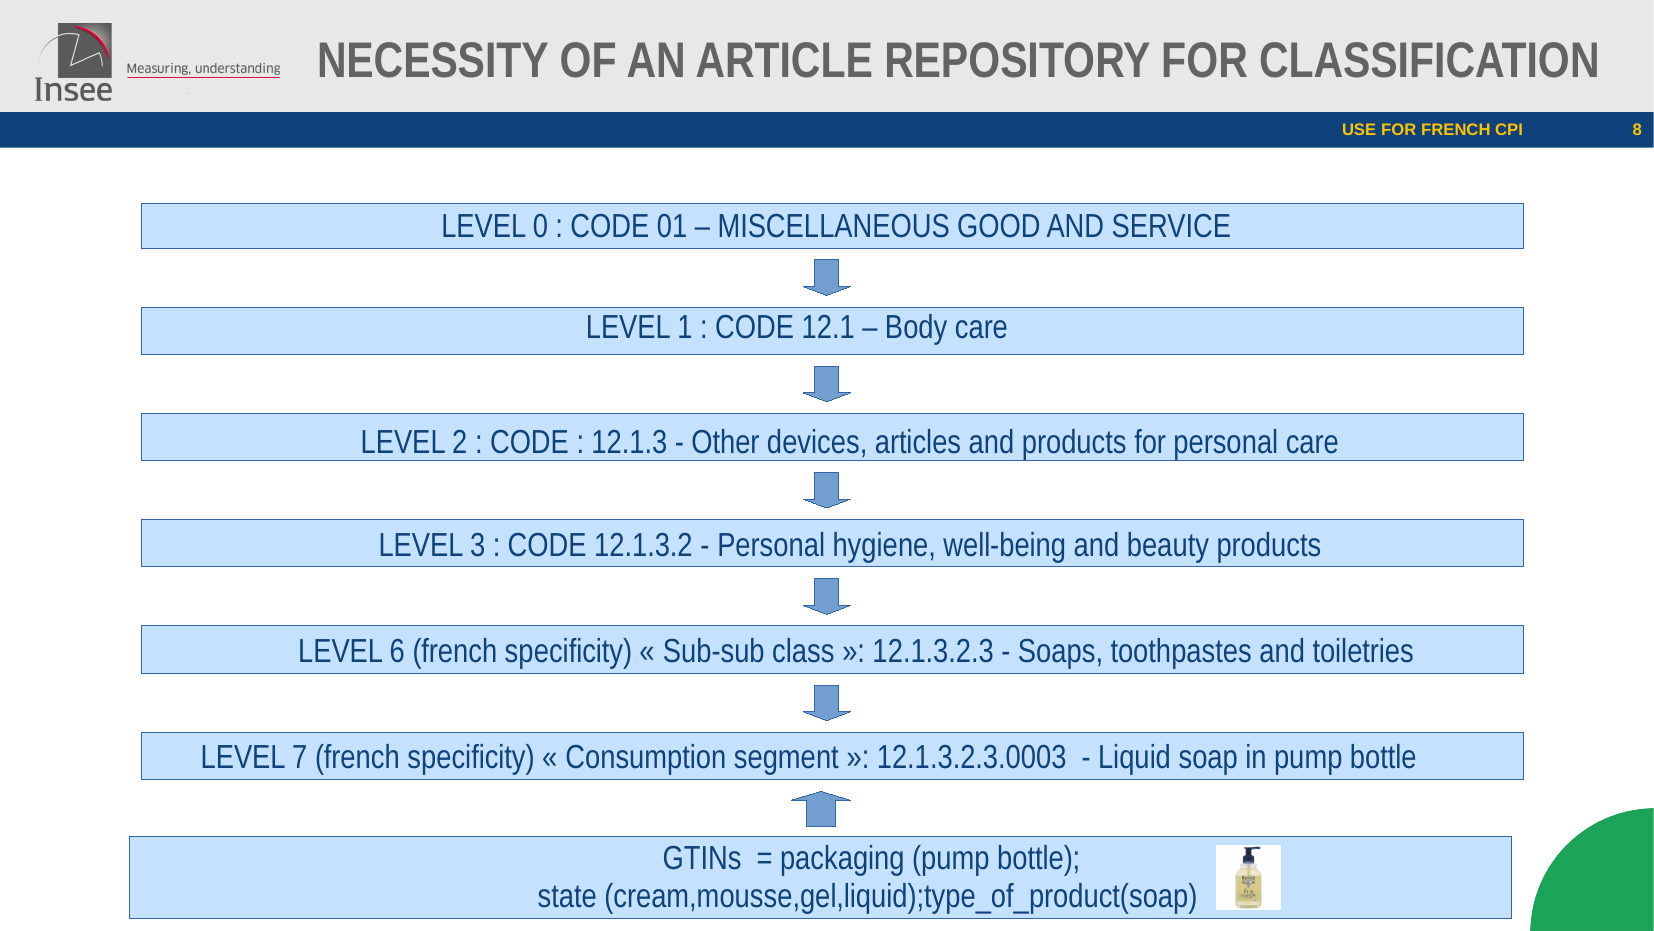

# Necessity of an article repository for classification
Use for french CPI
8
LEVEL 0 : CODE 01 – MISCELLANEOUS GOOD AND SERVICE
LEVEL 1 : CODE 12.1 – Body care
LEVEL 2 : CODE : 12.1.3 - Other devices, articles and products for personal care
LEVEL 3 : CODE 12.1.3.2 - Personal hygiene, well-being and beauty products
LEVEL 6 (french specificity) « Sub-sub class »: 12.1.3.2.3 - Soaps, toothpastes and toiletries
LEVEL 7 (french specificity) « Consumption segment »: 12.1.3.2.3.0003 - Liquid soap in pump bottle
 GTINs = packaging (pump bottle);
state (cream,mousse,gel,liquid);type_of_product(soap)